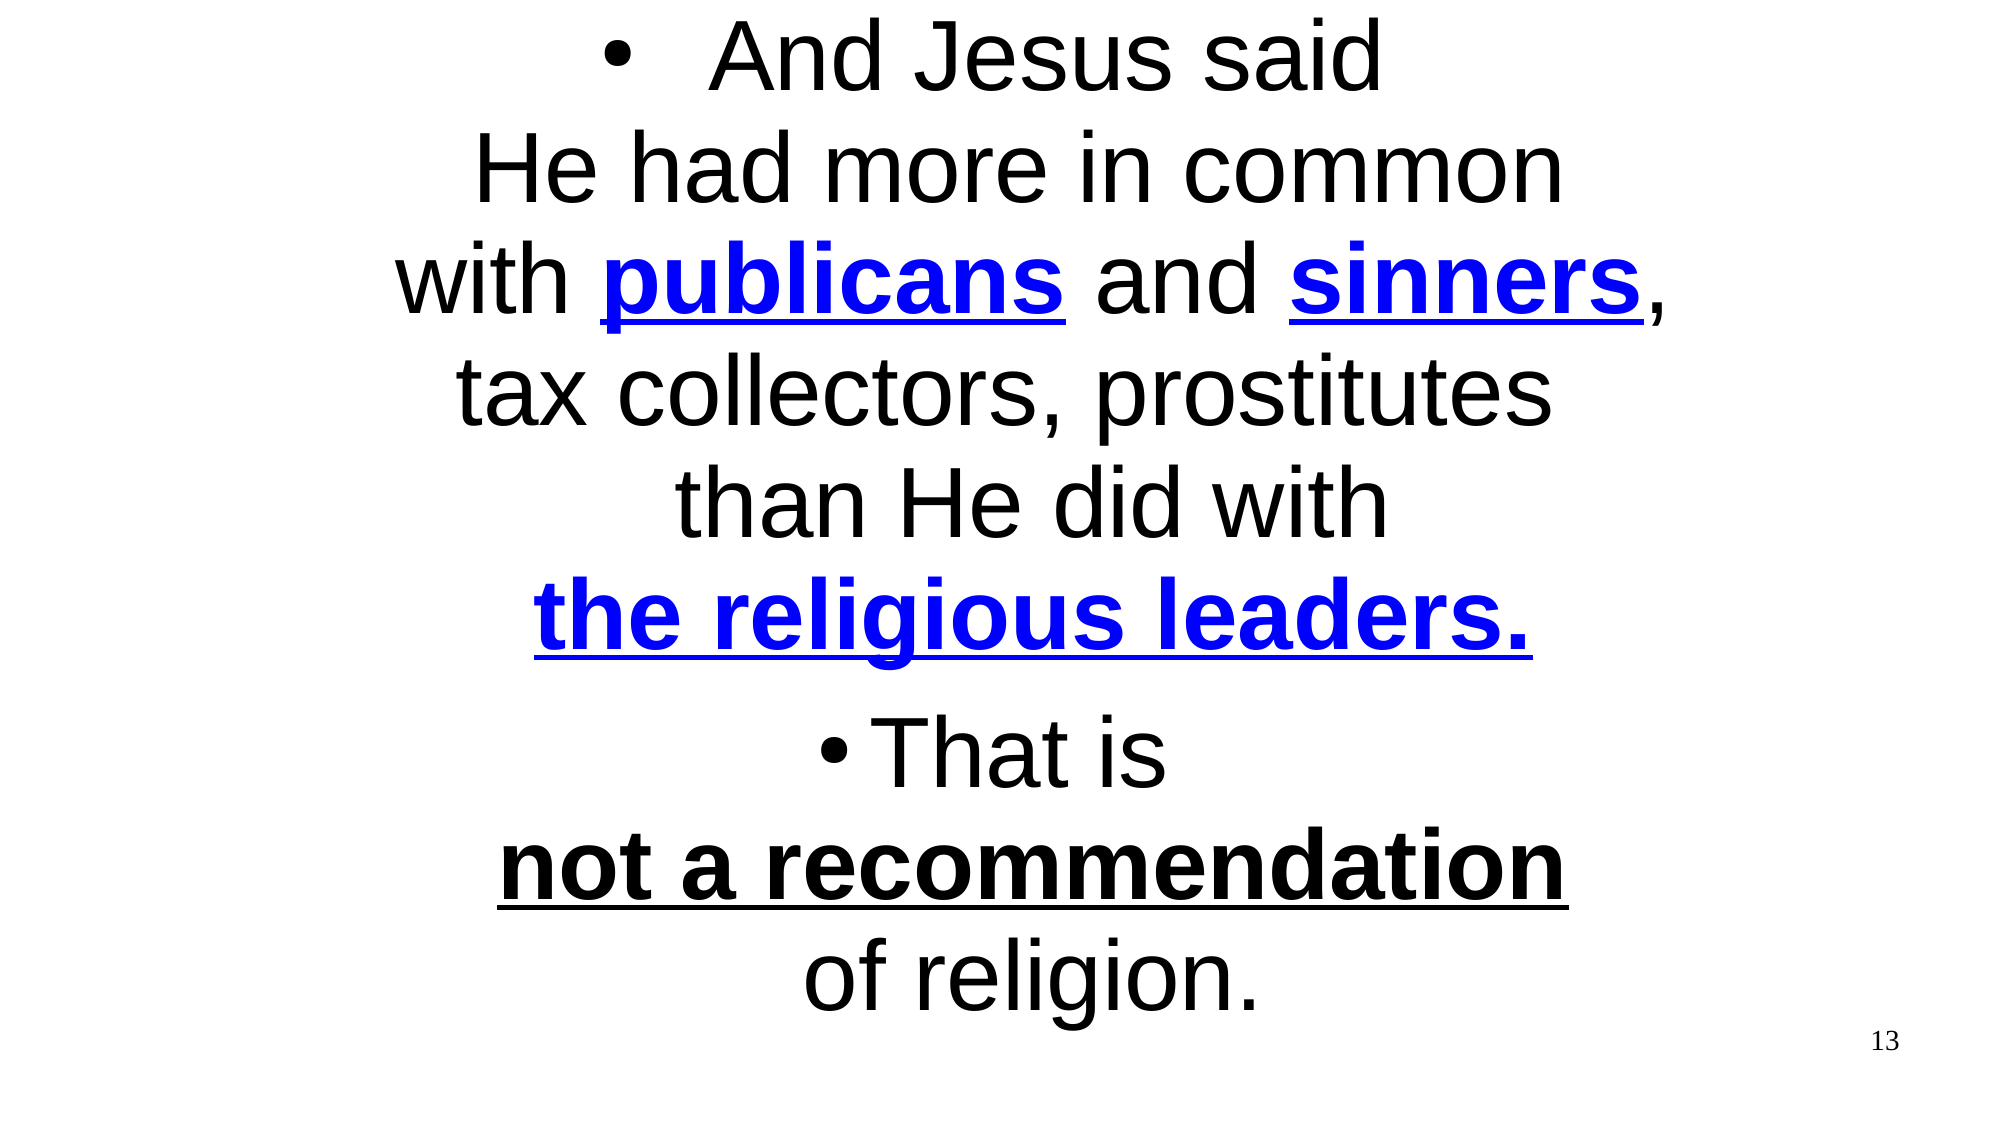

# And Jesus said He had more in common with publicans and sinners, tax collectors, prostitutes than He did with the religious leaders.
That is
not a recommendation
of religion.
13